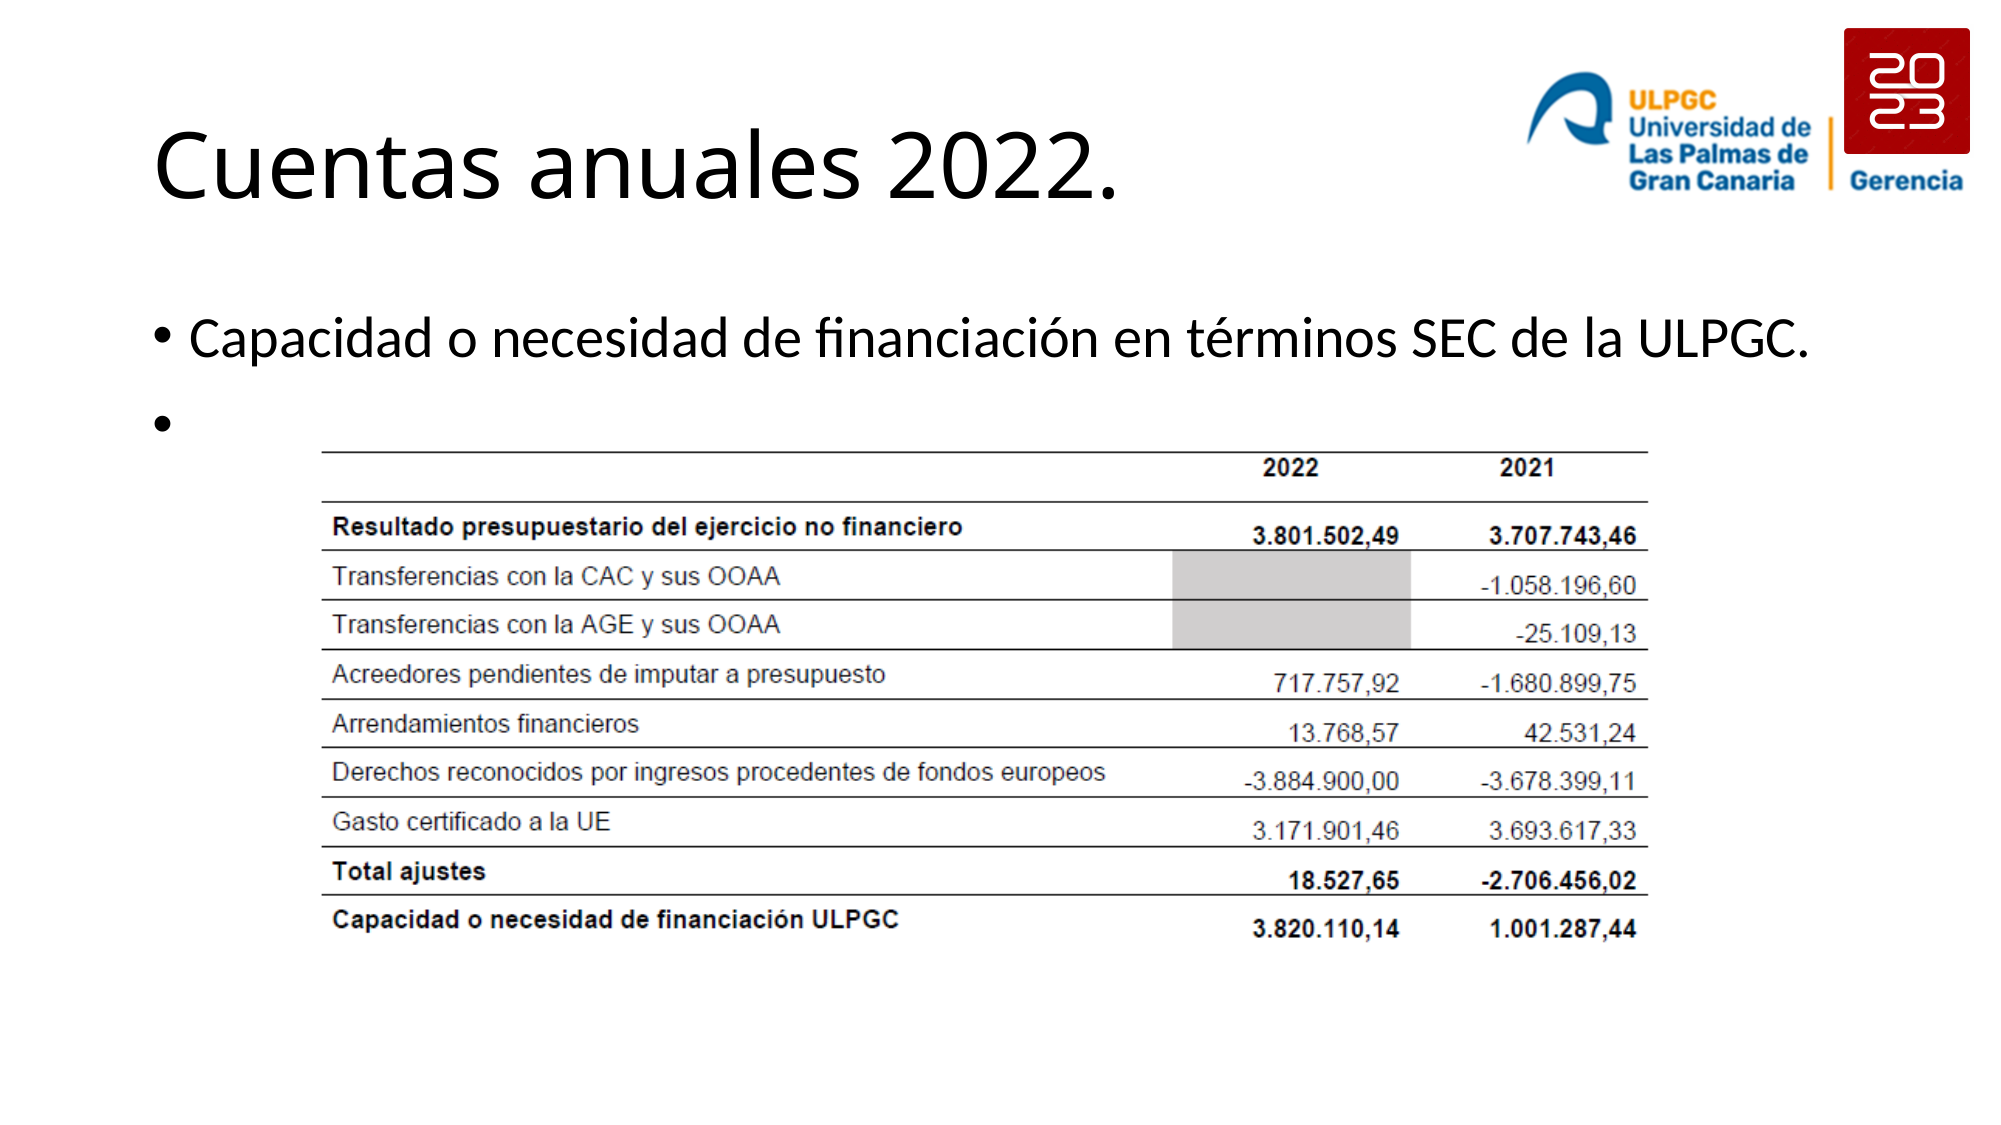

# Cuentas anuales 2022.
Capacidad o necesidad de financiación en términos SEC de la ULPGC.